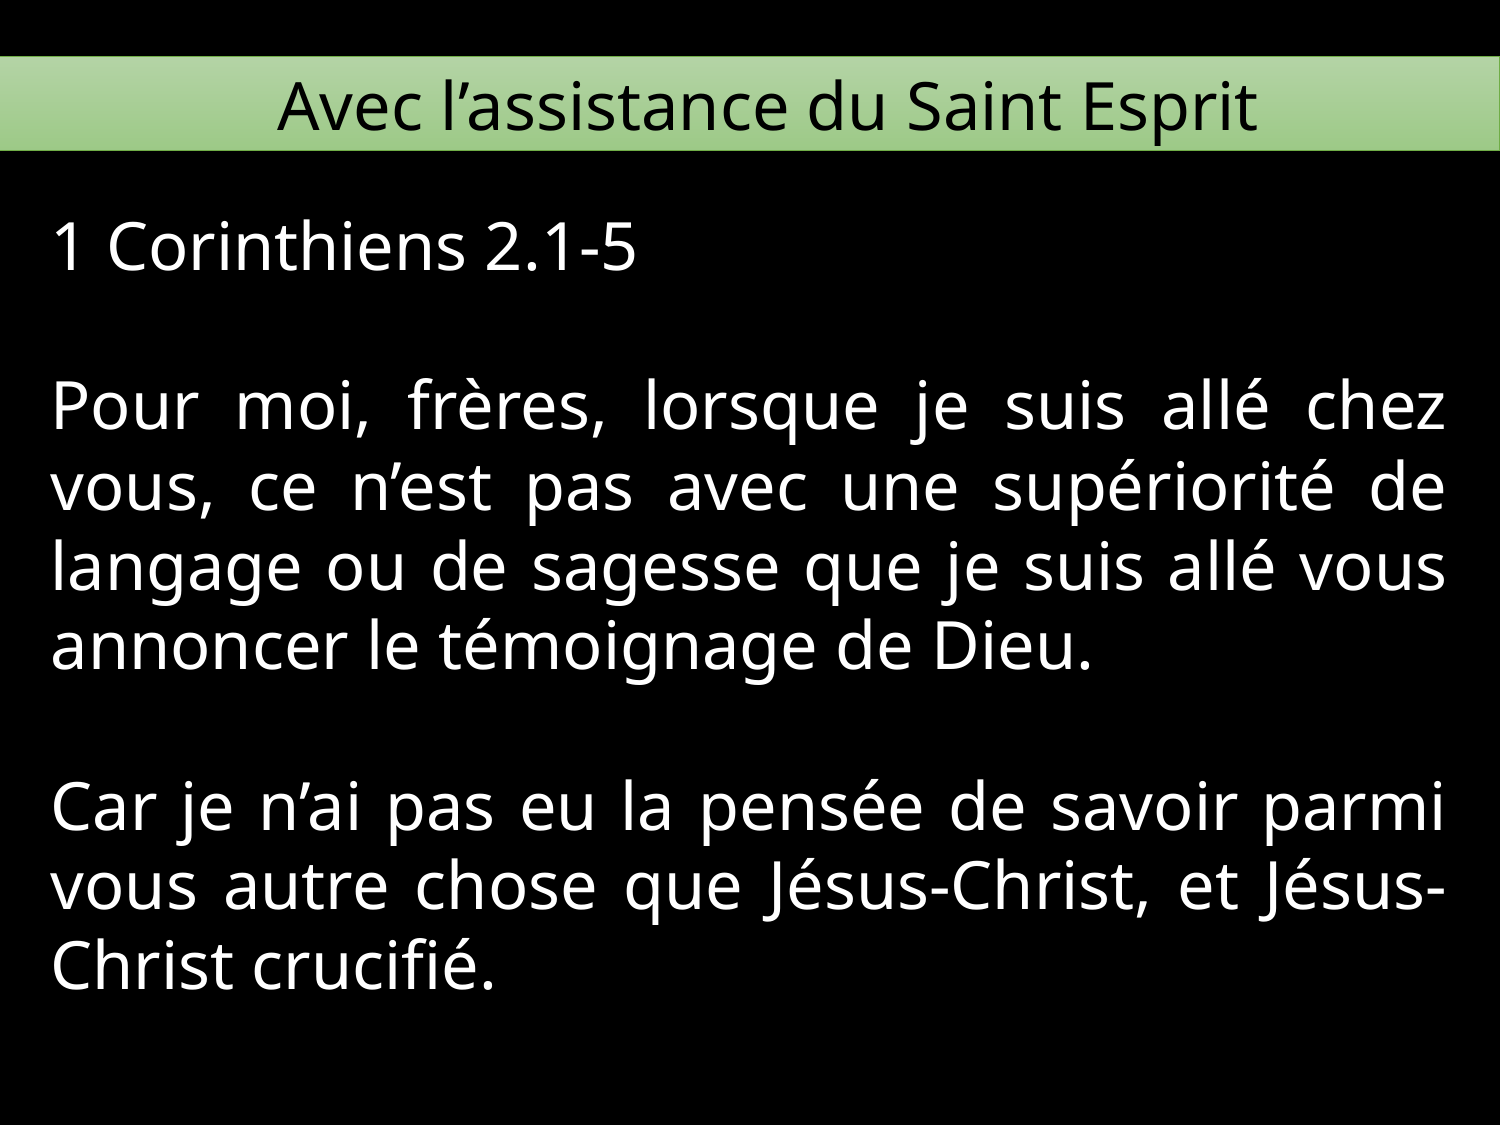

Avec l’assistance du Saint Esprit
1 Corinthiens 2.1-5
Pour moi, frères, lorsque je suis allé chez vous, ce n’est pas avec une supériorité de langage ou de sagesse que je suis allé vous annoncer le témoignage de Dieu.
Car je n’ai pas eu la pensée de savoir parmi vous autre chose que Jésus-Christ, et Jésus-Christ crucifié.